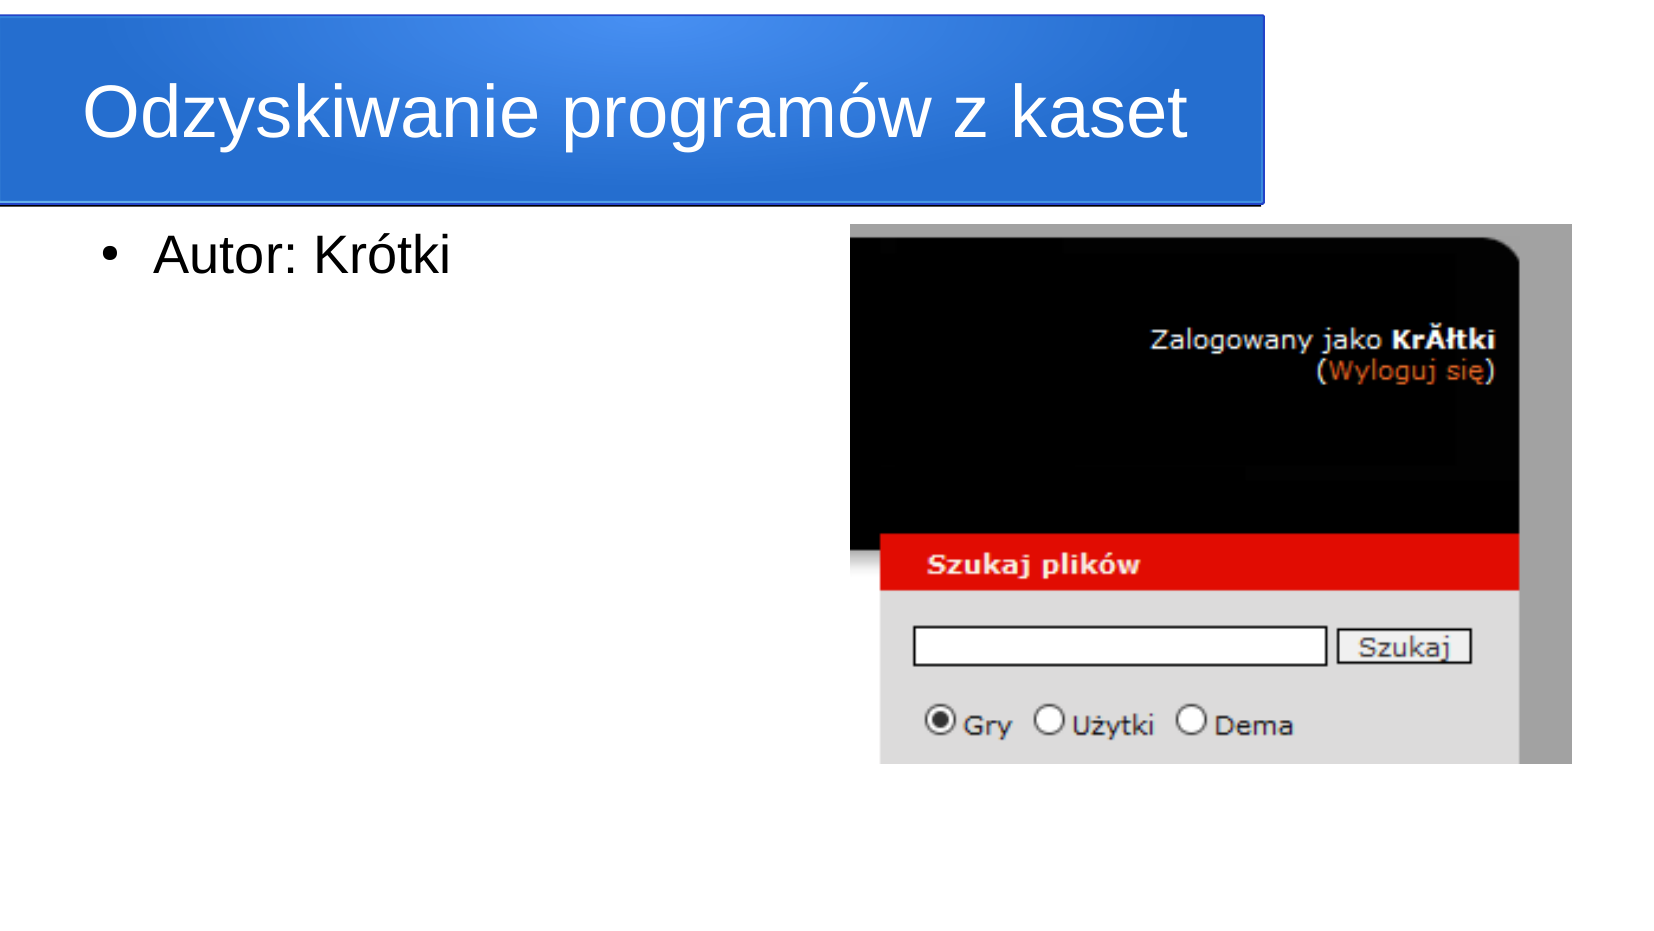

# Odzyskiwanie programów z kaset
Autor: Krótki